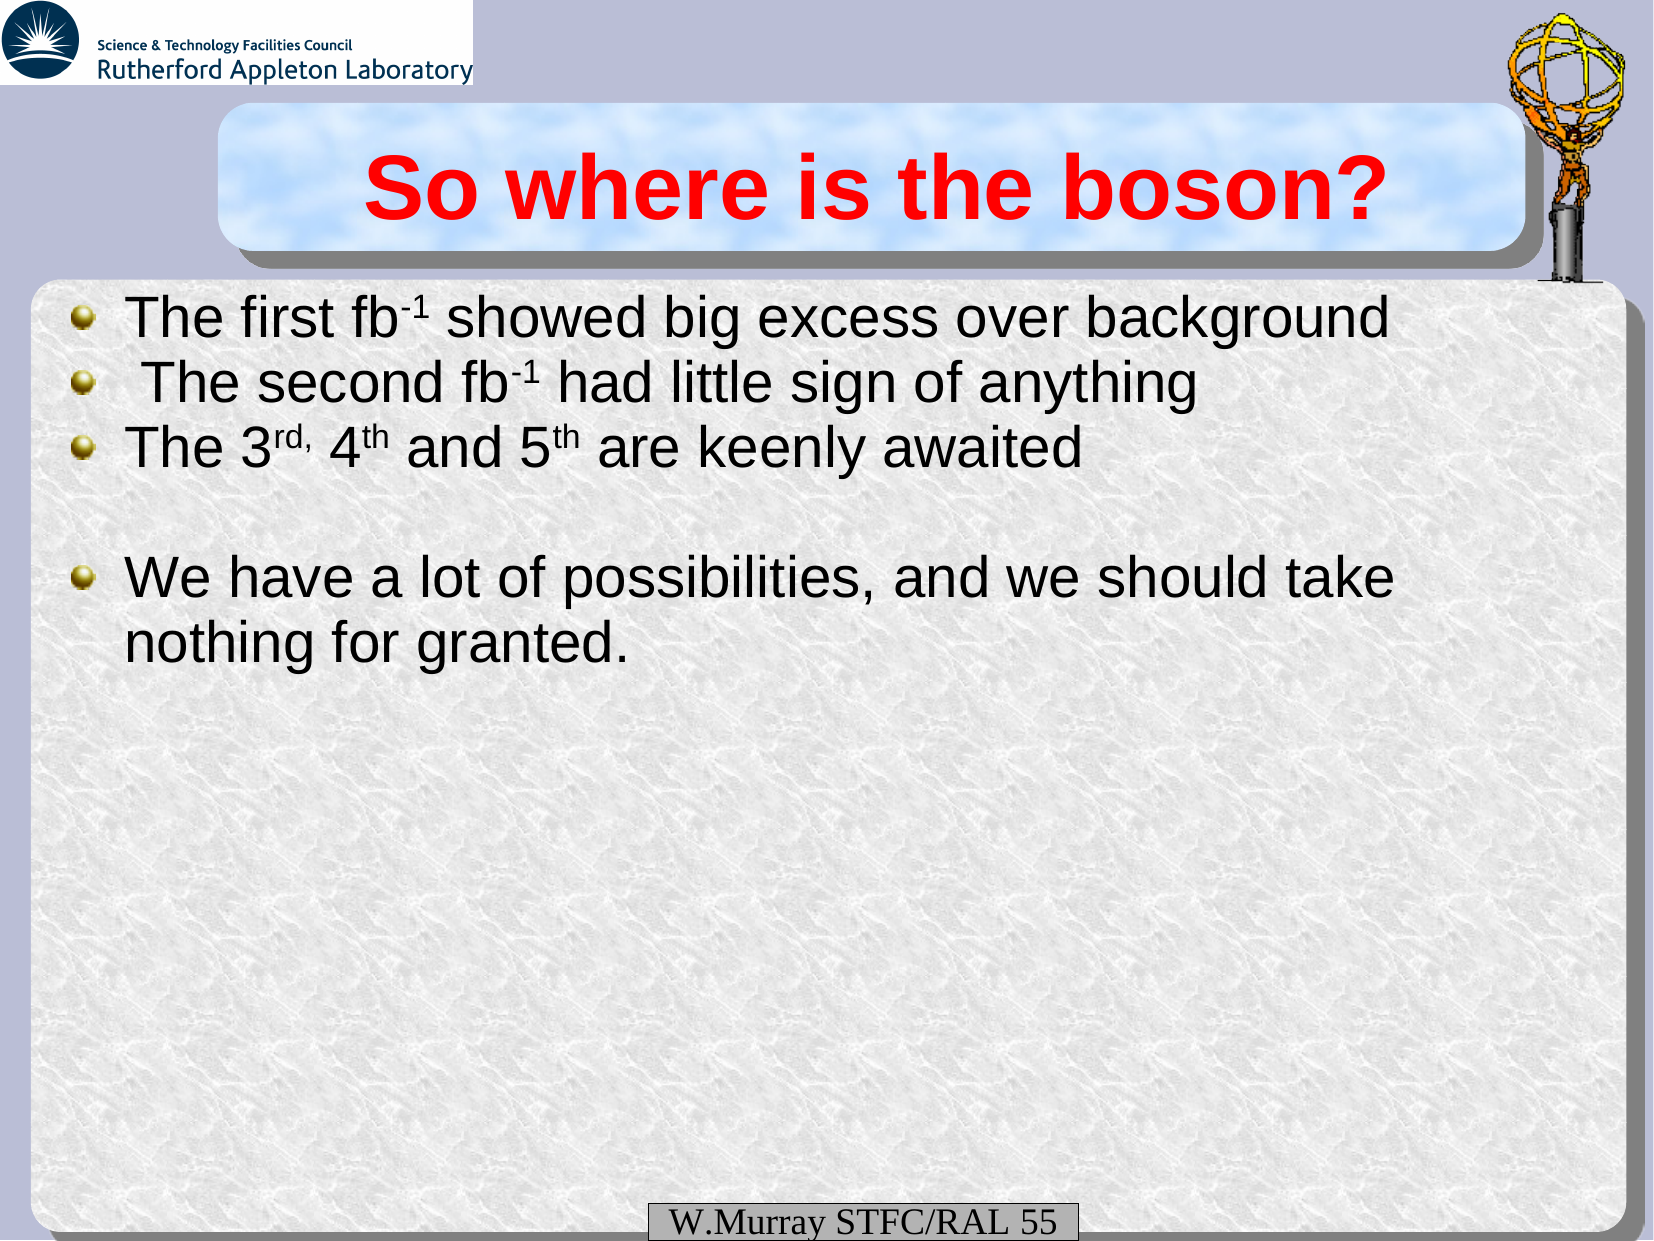

# So where is the boson?
The first fb-1 showed big excess over background
 The second fb-1 had little sign of anything
The 3rd, 4th and 5th are keenly awaited
We have a lot of possibilities, and we should take nothing for granted.